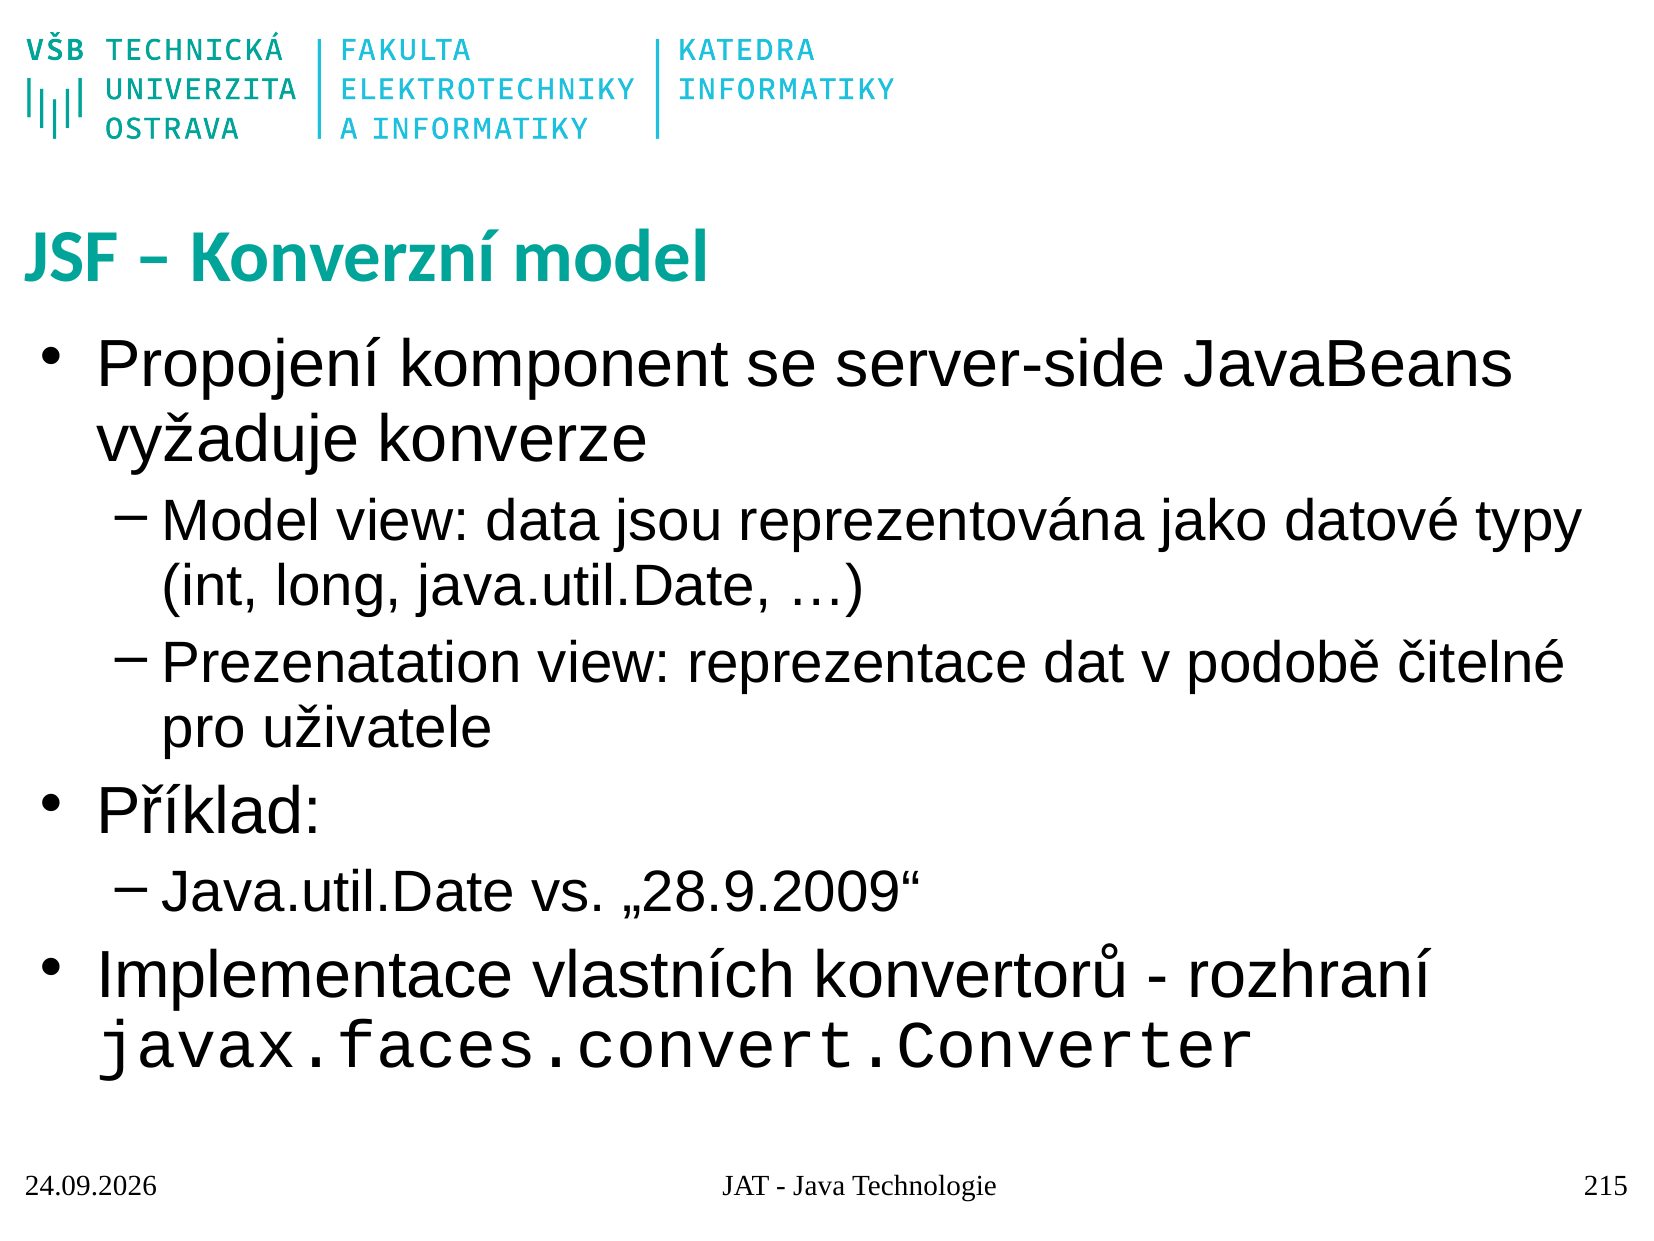

JSF – Konverzní model
# Propojení komponent se server-side JavaBeans vyžaduje konverze
Model view: data jsou reprezentována jako datové typy (int, long, java.util.Date, …)
Prezenatation view: reprezentace dat v podobě čitelné pro uživatele
Příklad:
Java.util.Date vs. „28.9.2009“
Implementace vlastních konvertorů - rozhraní javax.faces.convert.Converter
JAT - Java Technologie
215